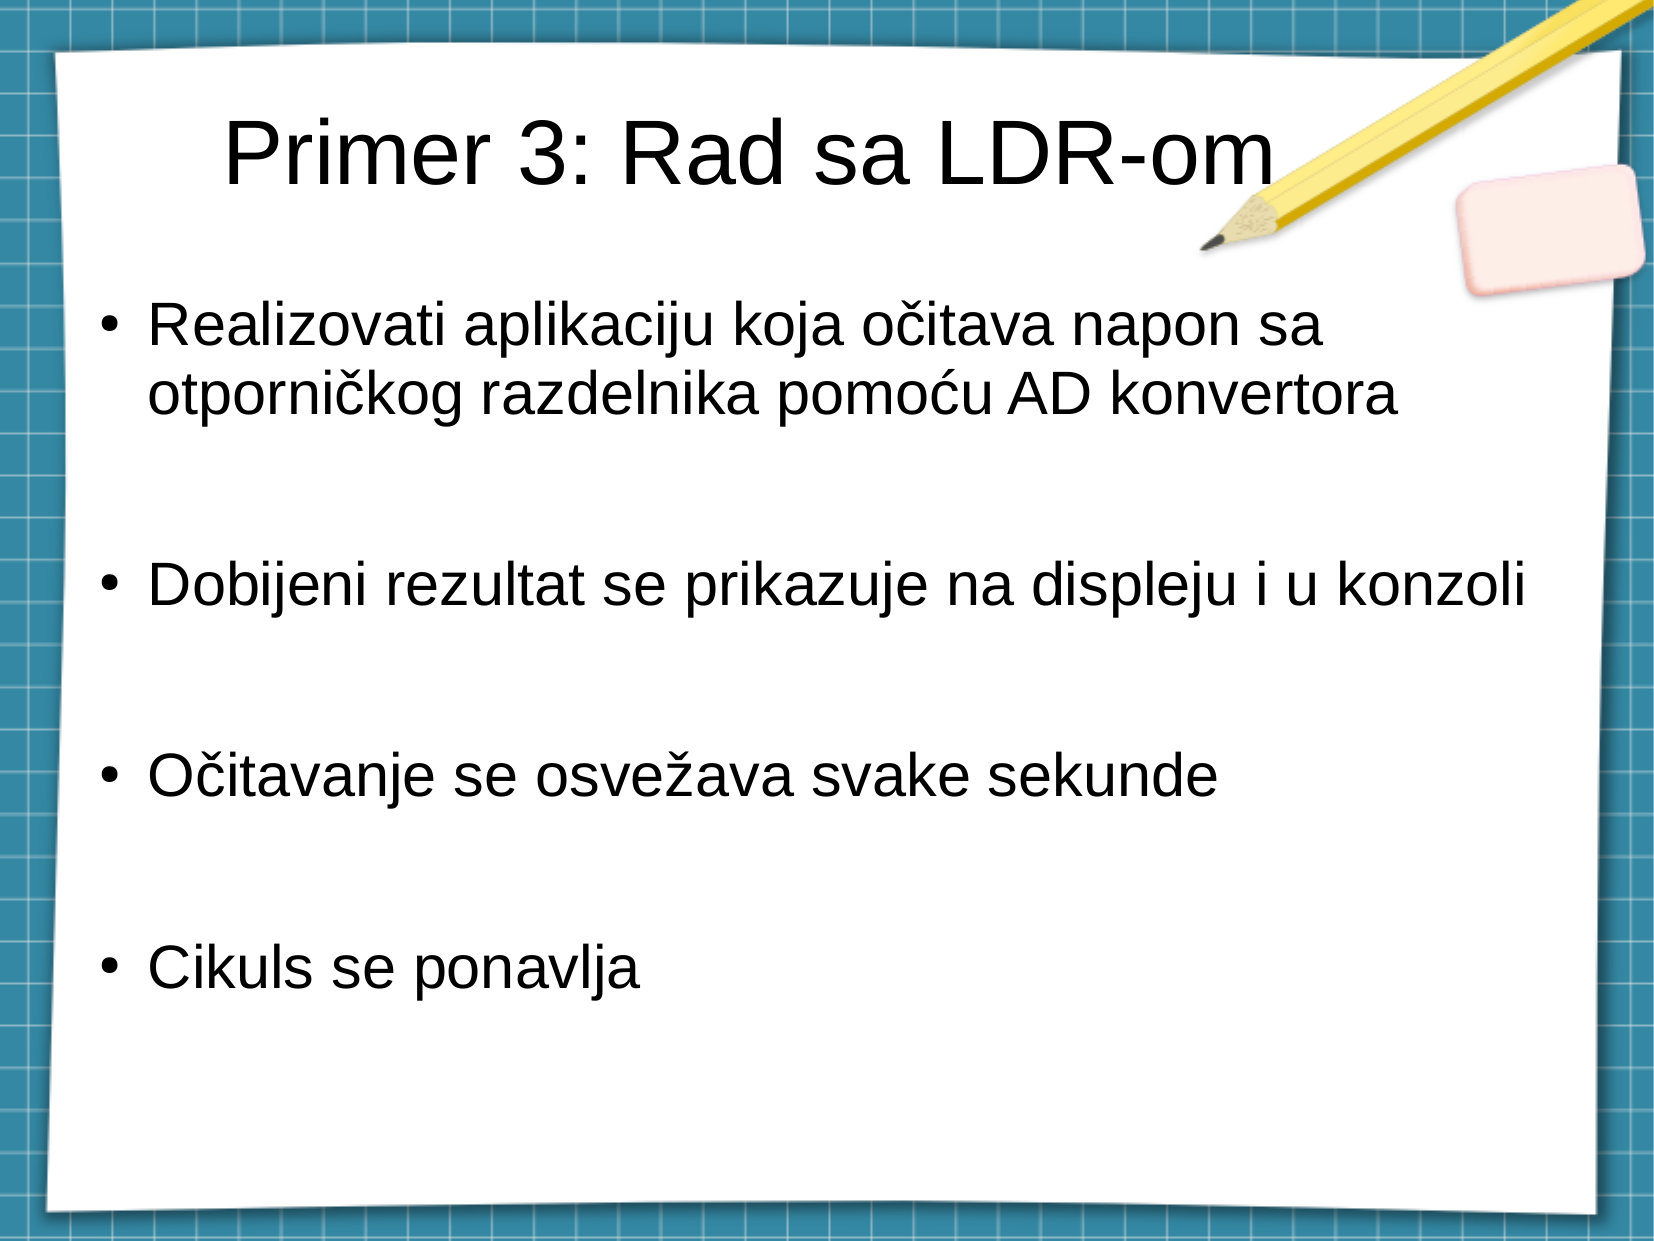

# Primer 3: Rad sa LDR-om
Realizovati aplikaciju koja očitava napon sa otporničkog razdelnika pomoću AD konvertora
Dobijeni rezultat se prikazuje na displeju i u konzoli
Očitavanje se osvežava svake sekunde
Cikuls se ponavlja